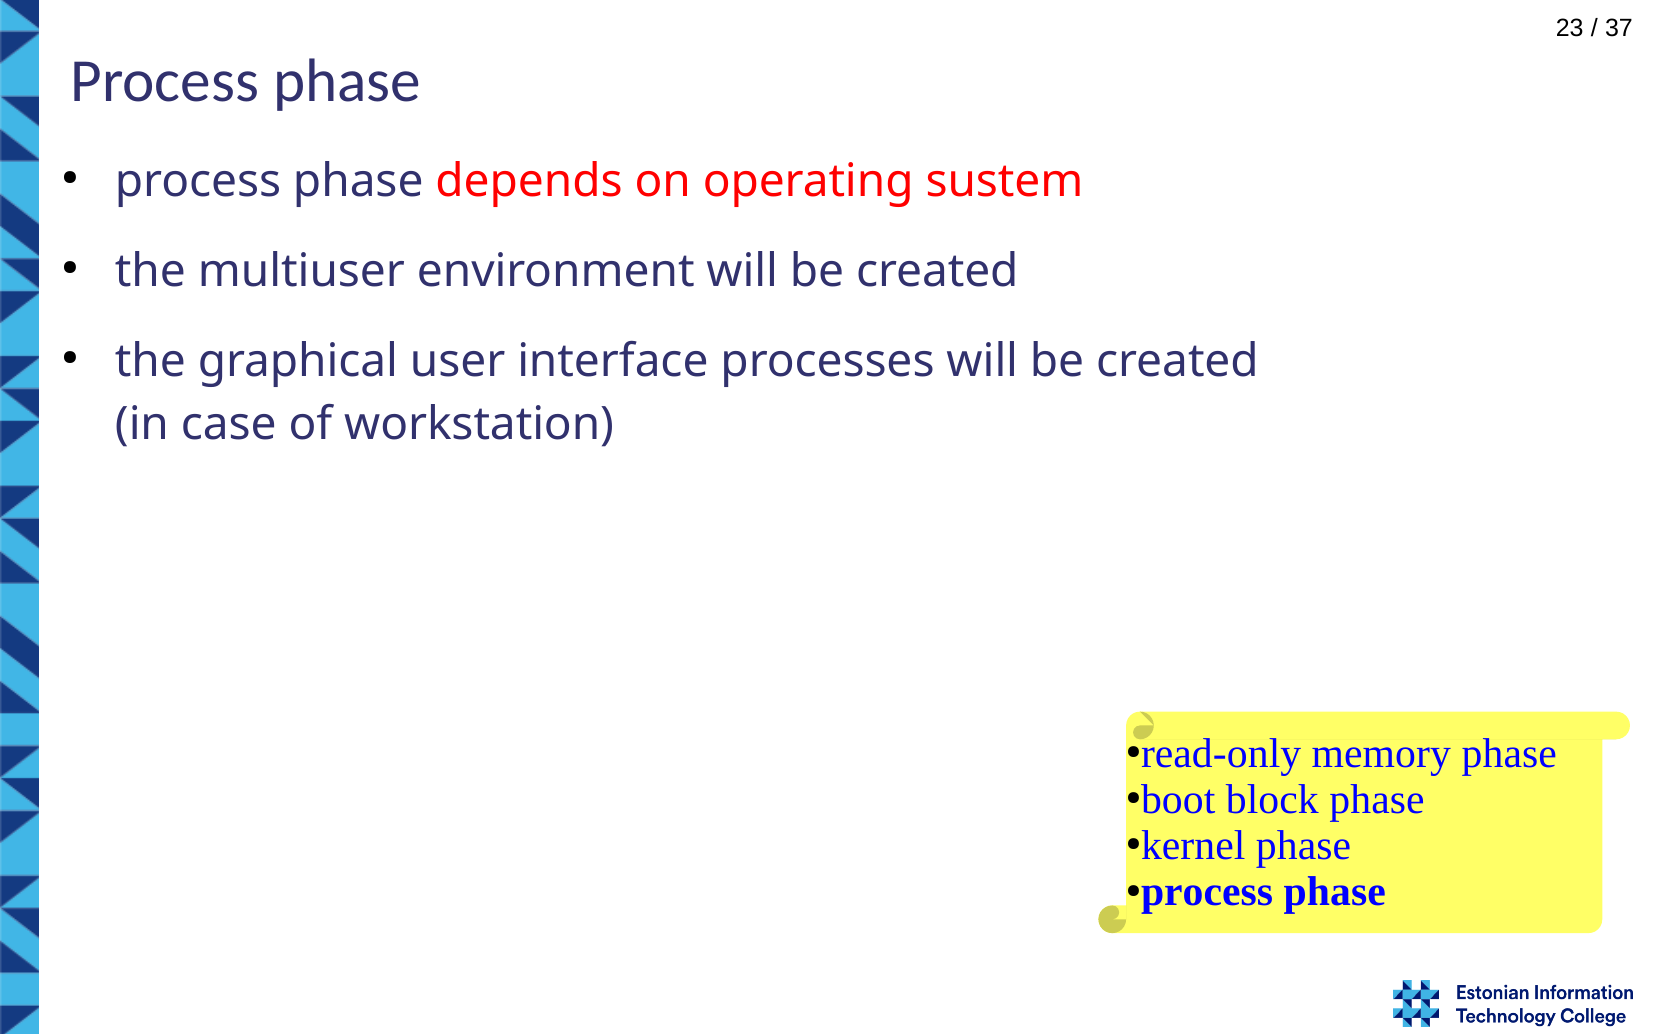

# Process phase
process phase depends on operating sustem
the multiuser environment will be created
the graphical user interface processes will be created
(in case of workstation)
read-only memory phase
boot block phase
kernel phase
process phase